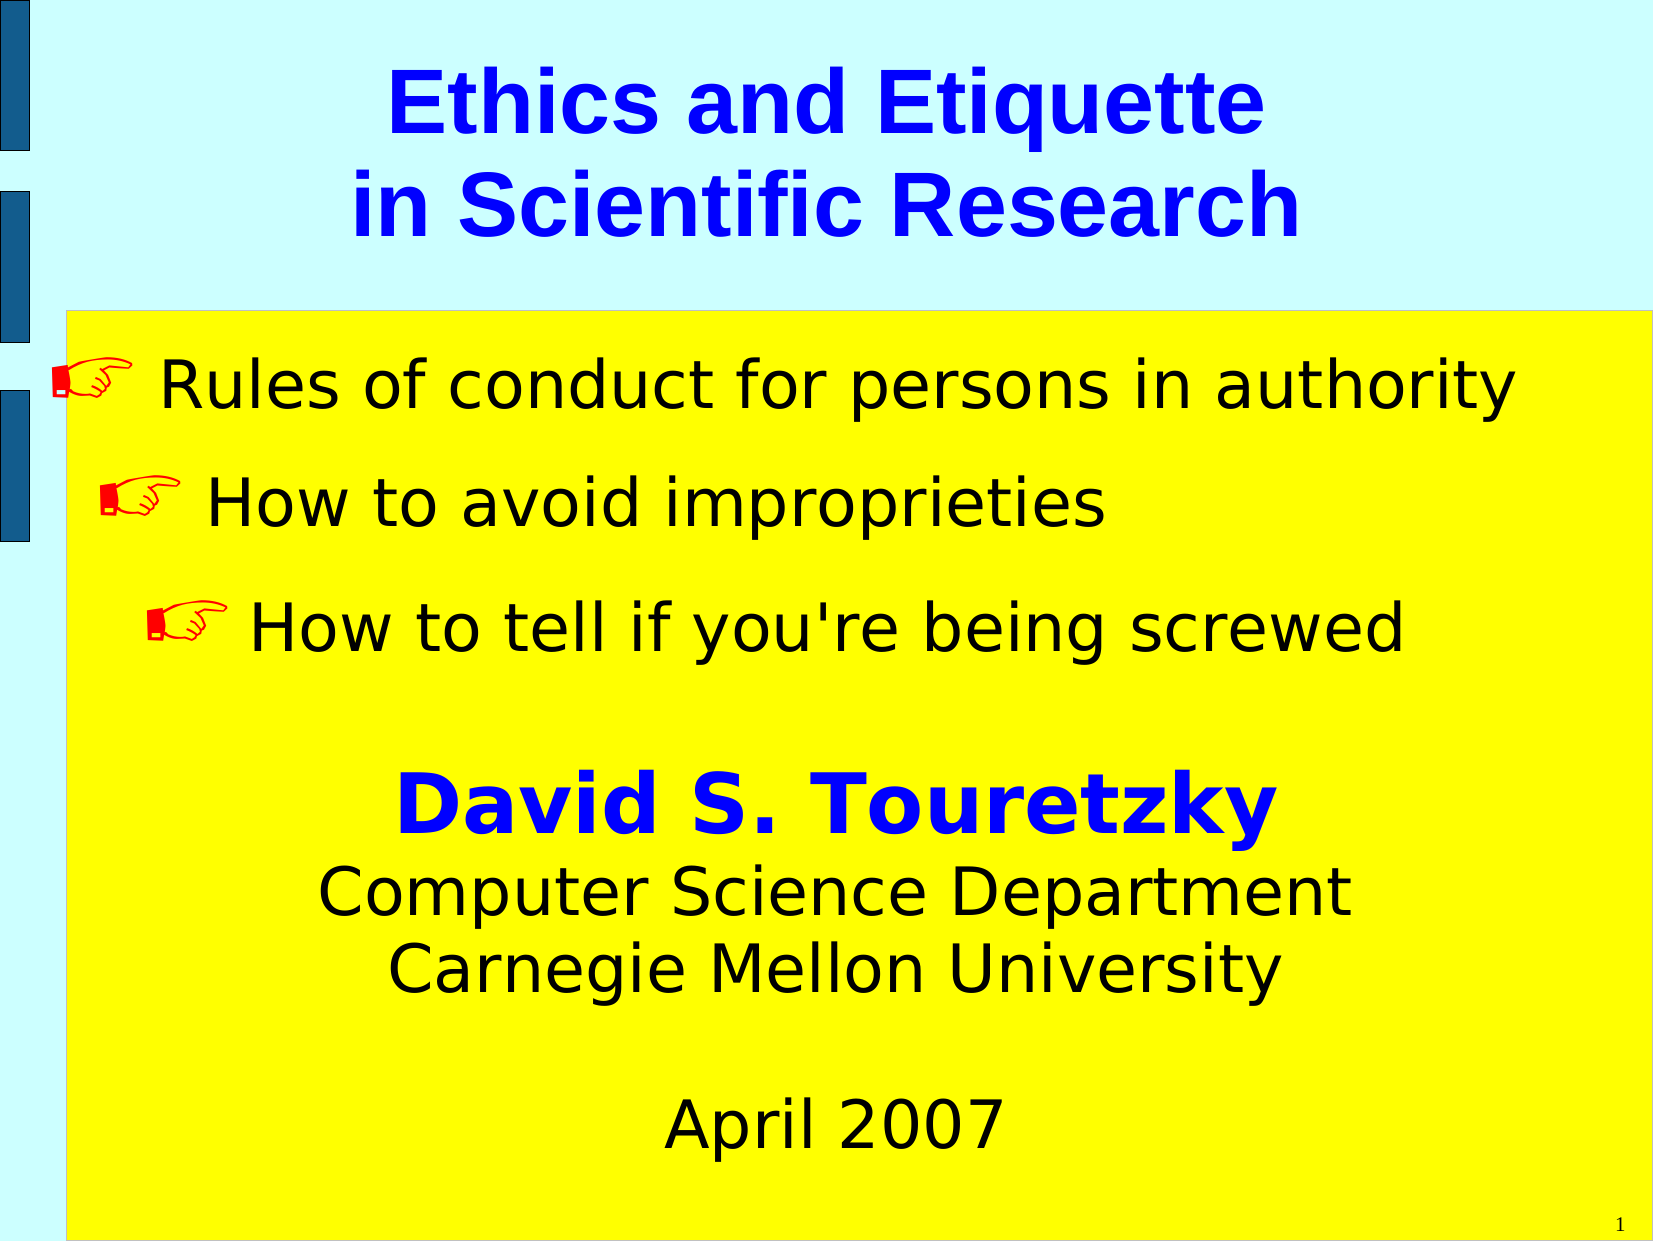

# Ethics and Etiquette in Scientific Research
 Rules of conduct for persons in authority
  How to avoid improprieties
  How to tell if you're being screwed
David S. Touretzky
Computer Science Department
Carnegie Mellon University
April 2007